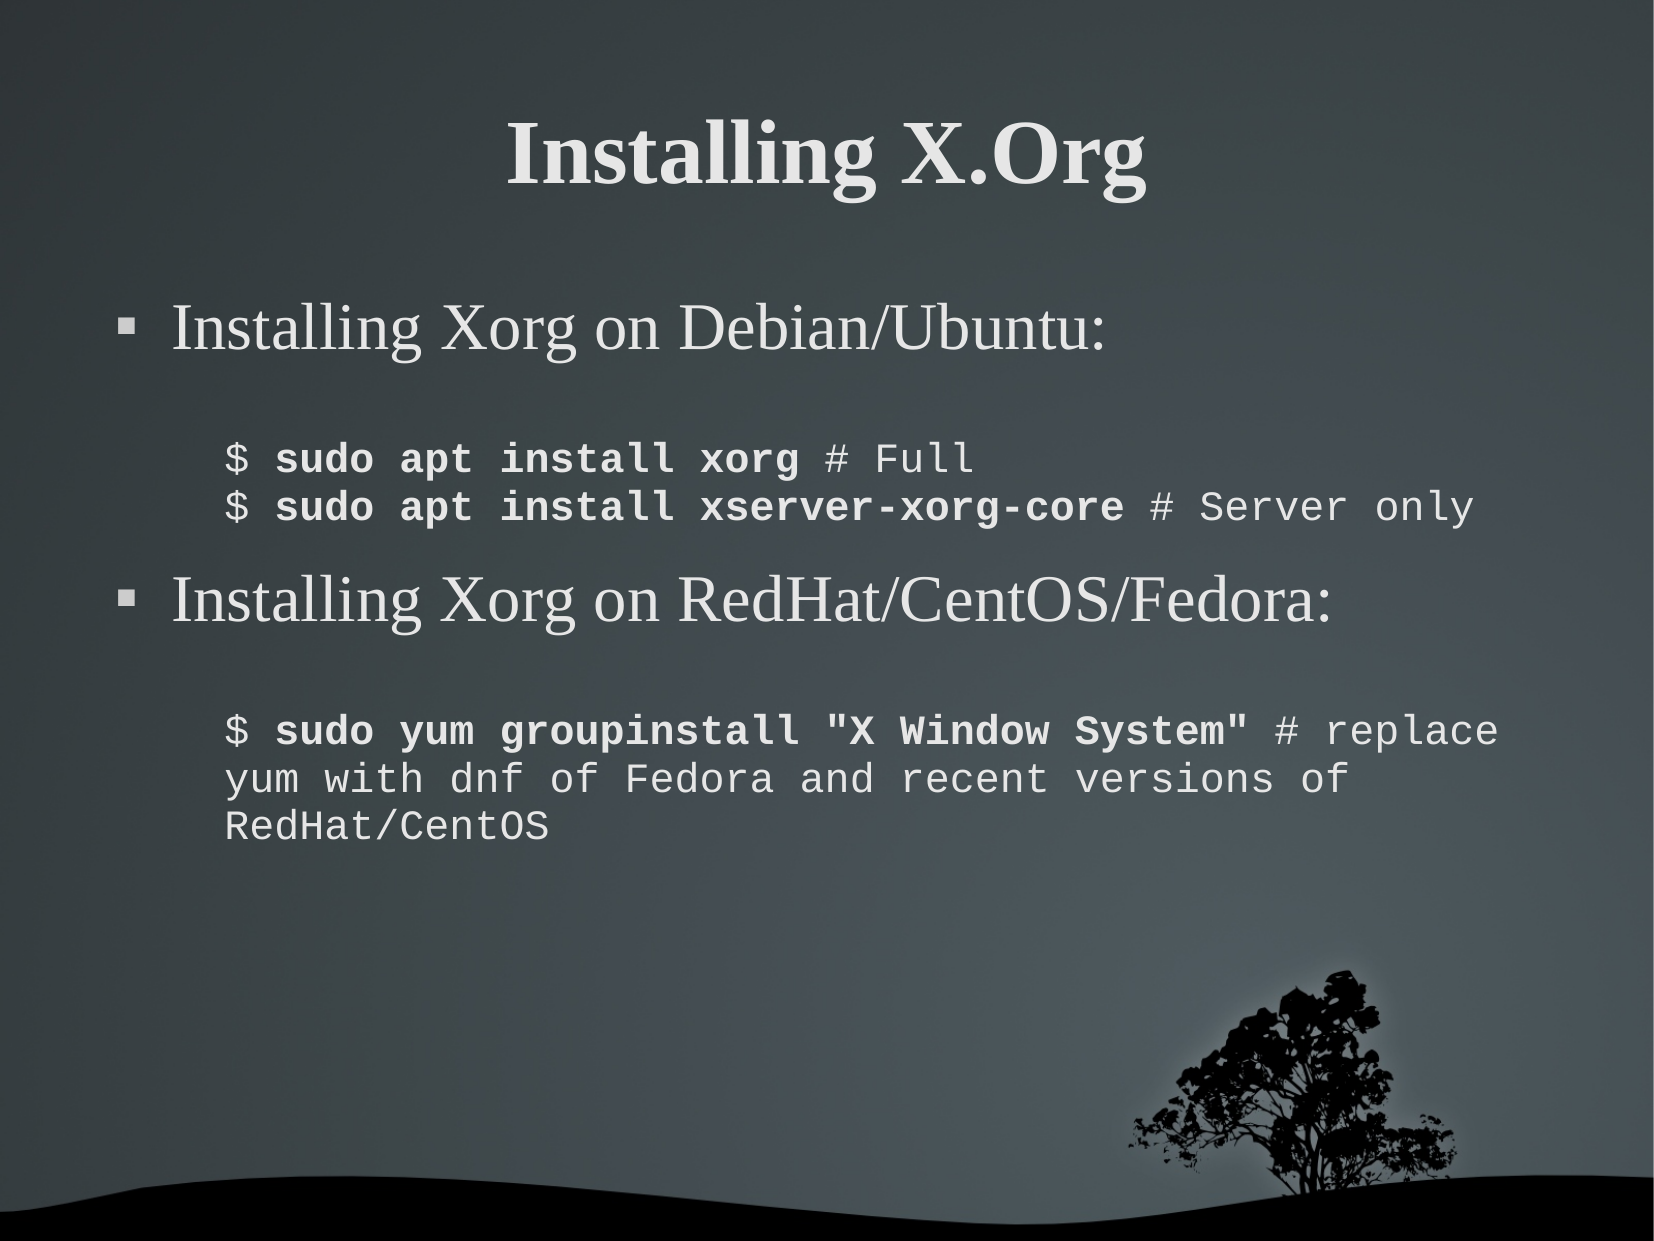

# Installing X.Org
Installing Xorg on Debian/Ubuntu:
$ sudo apt install xorg # Full
$ sudo apt install xserver-xorg-core # Server only
Installing Xorg on RedHat/CentOS/Fedora:
$ sudo yum groupinstall "X Window System" # replace yum with dnf of Fedora and recent versions of RedHat/CentOS